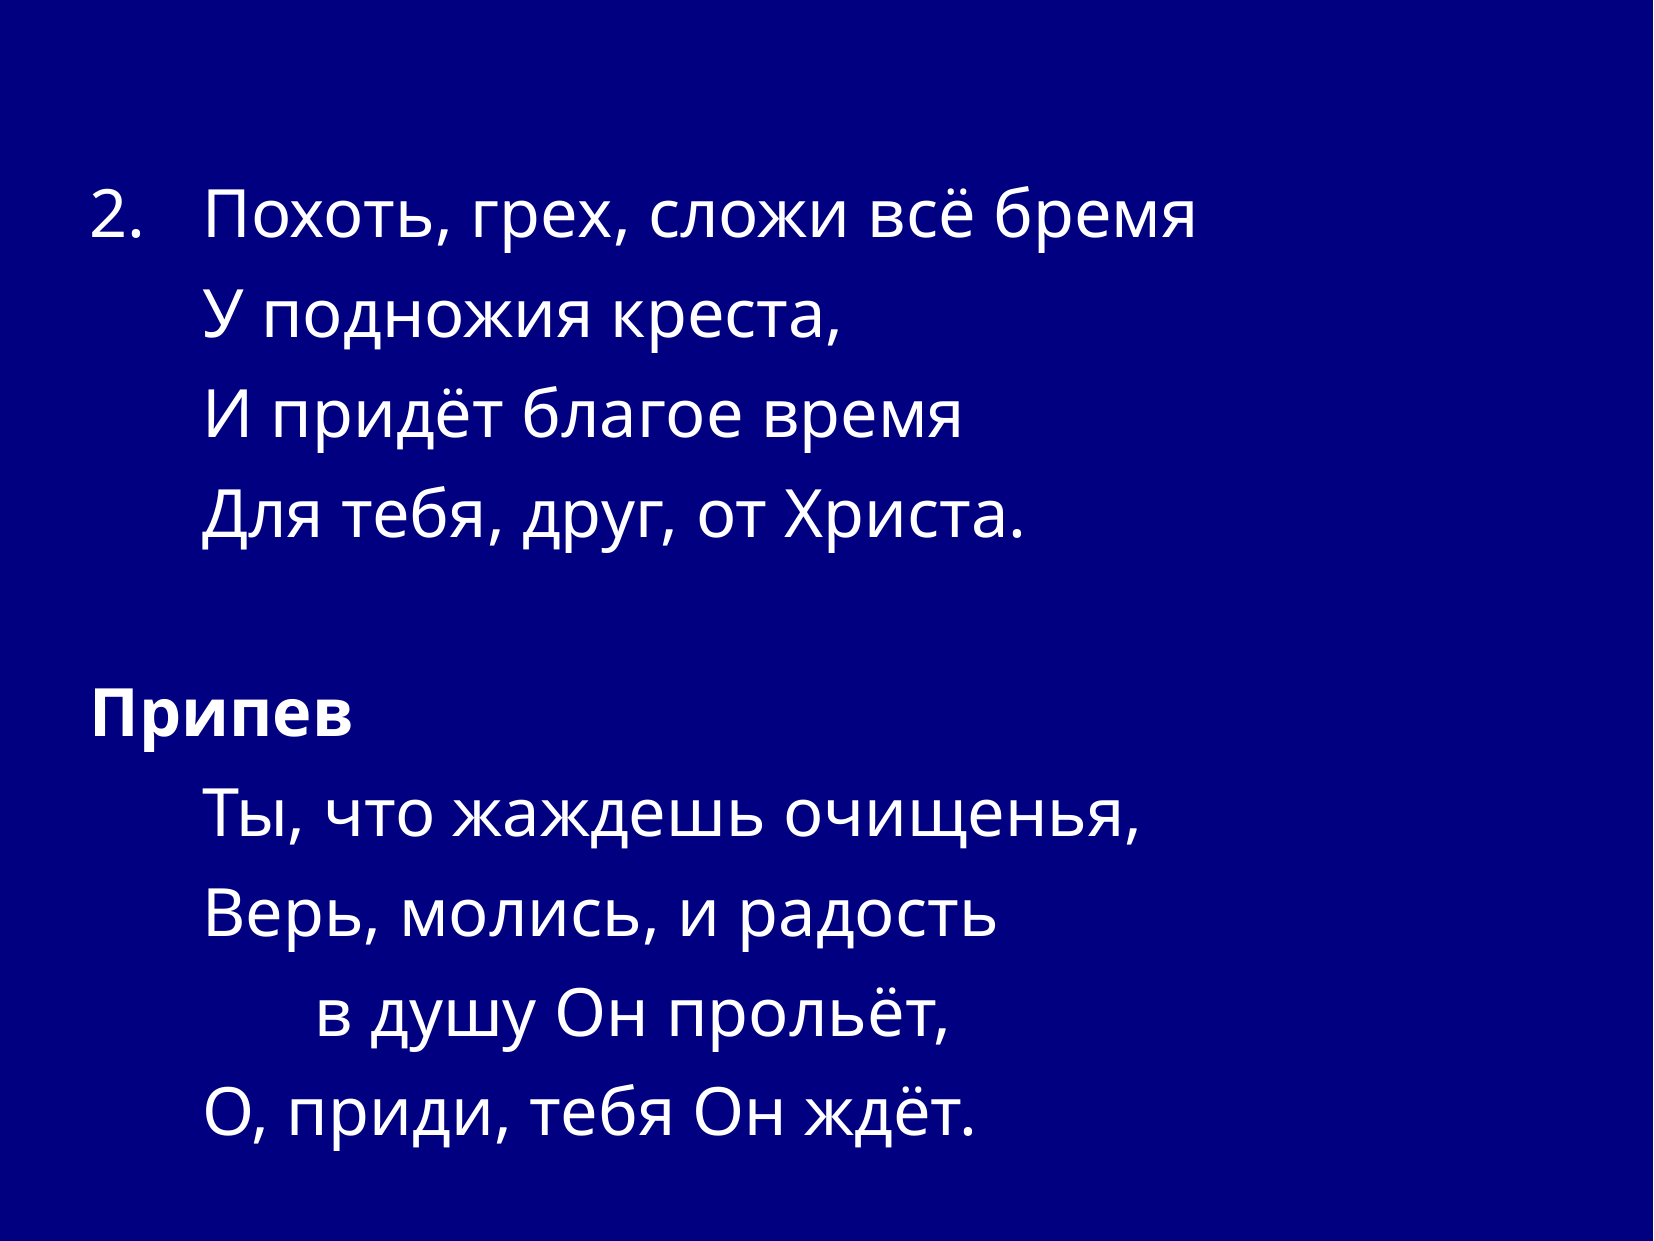

2.	Похоть, грех, сложи всё бремя
	У подножия креста,
	И придёт благое время
	Для тебя, друг, от Христа.
Припев
	Ты, что жаждешь очищенья,
	Верь, молись, и радость
		в душу Он прольёт,
	О, приди, тебя Он ждёт.